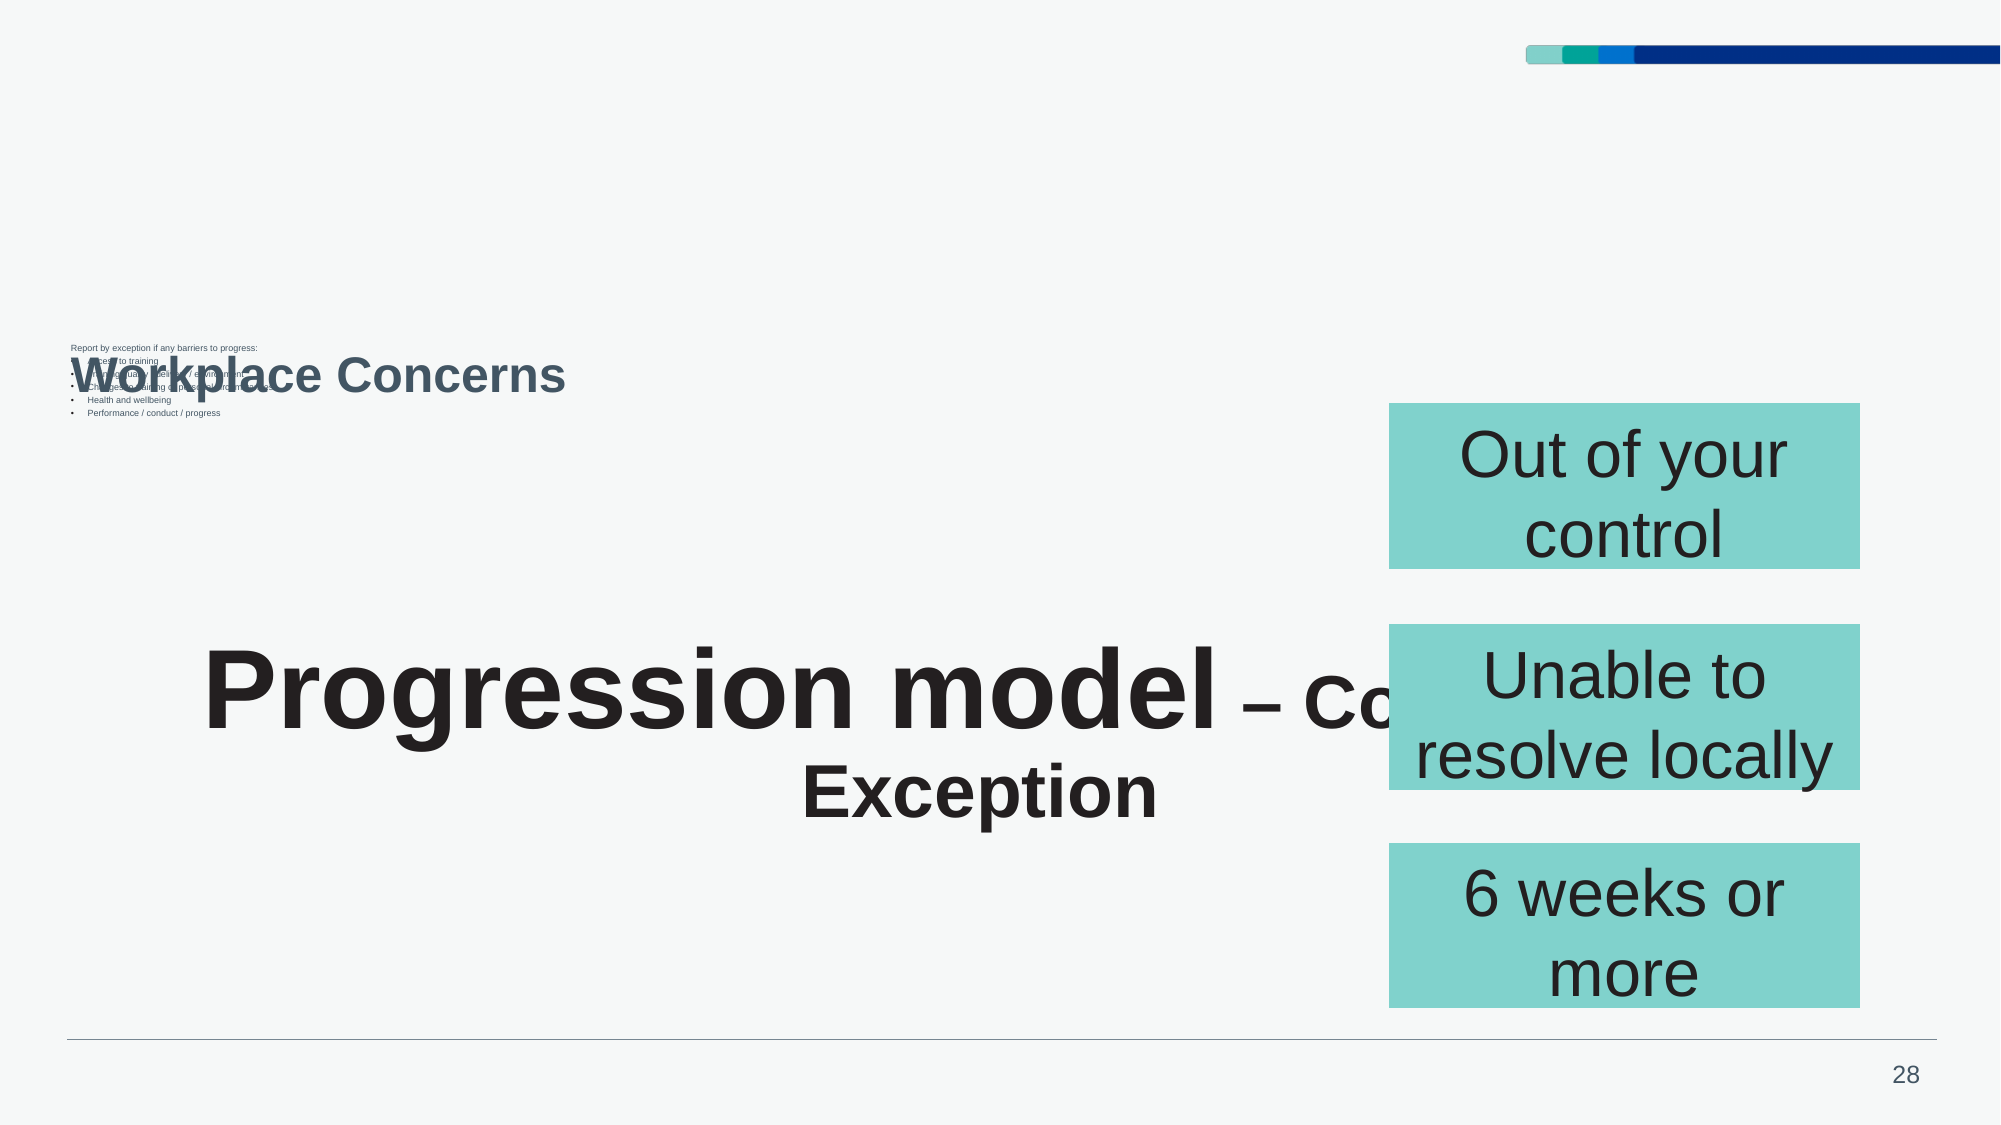

# Report by exception if any barriers to progress:
Access to training
Training quality / delivery / environment
Changes to training or personal circumstances
Health and wellbeing
Performance / conduct / progress
Workplace Concerns
Out of your control
Progression model – Concerns by Exception
Unable to resolve locally
6 weeks or more